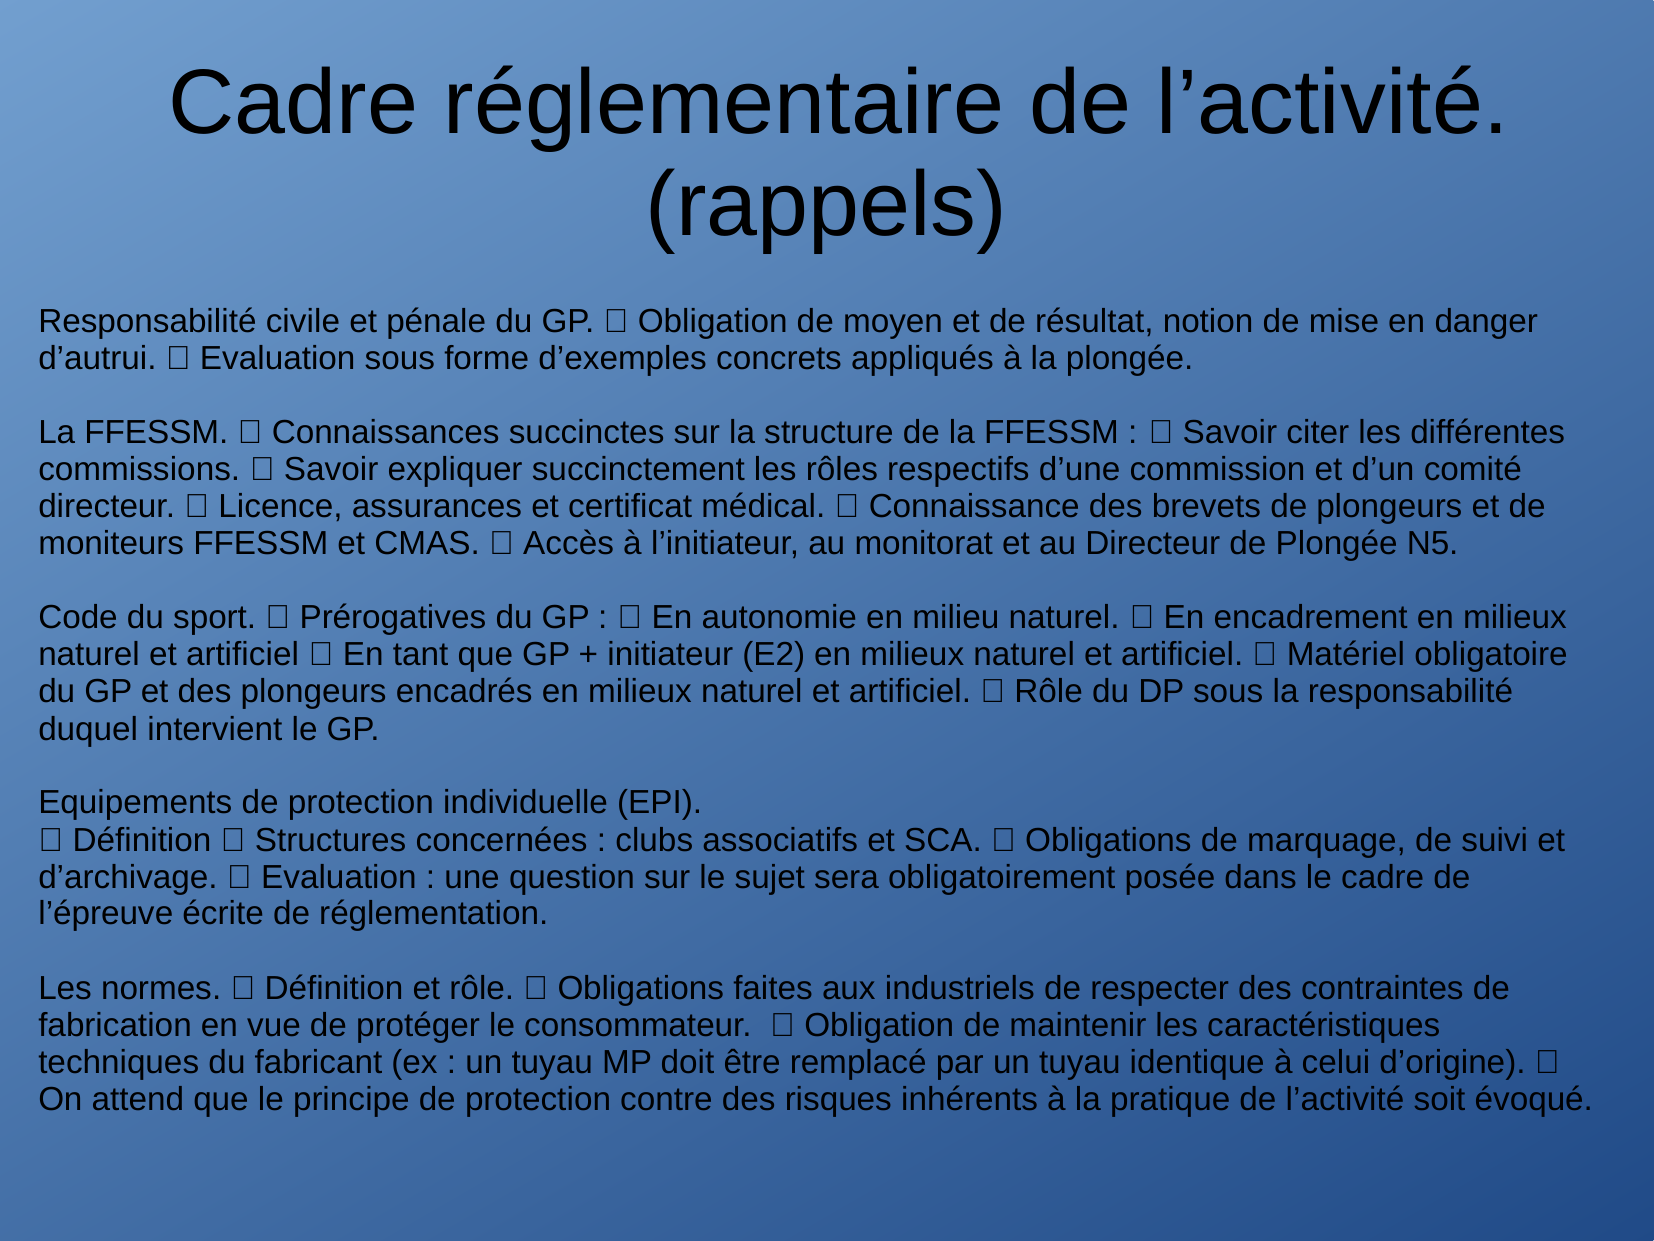

# Cadre réglementaire de l’activité. (rappels)
Responsabilité civile et pénale du GP.  Obligation de moyen et de résultat, notion de mise en danger d’autrui.  Evaluation sous forme d’exemples concrets appliqués à la plongée.
La FFESSM.  Connaissances succinctes sur la structure de la FFESSM :  Savoir citer les différentes commissions.  Savoir expliquer succinctement les rôles respectifs d’une commission et d’un comité directeur.  Licence, assurances et certificat médical.  Connaissance des brevets de plongeurs et de moniteurs FFESSM et CMAS.  Accès à l’initiateur, au monitorat et au Directeur de Plongée N5.
Code du sport.  Prérogatives du GP :  En autonomie en milieu naturel.  En encadrement en milieux naturel et artificiel  En tant que GP + initiateur (E2) en milieux naturel et artificiel.  Matériel obligatoire du GP et des plongeurs encadrés en milieux naturel et artificiel.  Rôle du DP sous la responsabilité duquel intervient le GP.
Equipements de protection individuelle (EPI).
 Définition  Structures concernées : clubs associatifs et SCA.  Obligations de marquage, de suivi et d’archivage.  Evaluation : une question sur le sujet sera obligatoirement posée dans le cadre de l’épreuve écrite de réglementation.
Les normes.  Définition et rôle.  Obligations faites aux industriels de respecter des contraintes de fabrication en vue de protéger le consommateur.  Obligation de maintenir les caractéristiques techniques du fabricant (ex : un tuyau MP doit être remplacé par un tuyau identique à celui d’origine).  On attend que le principe de protection contre des risques inhérents à la pratique de l’activité soit évoqué.